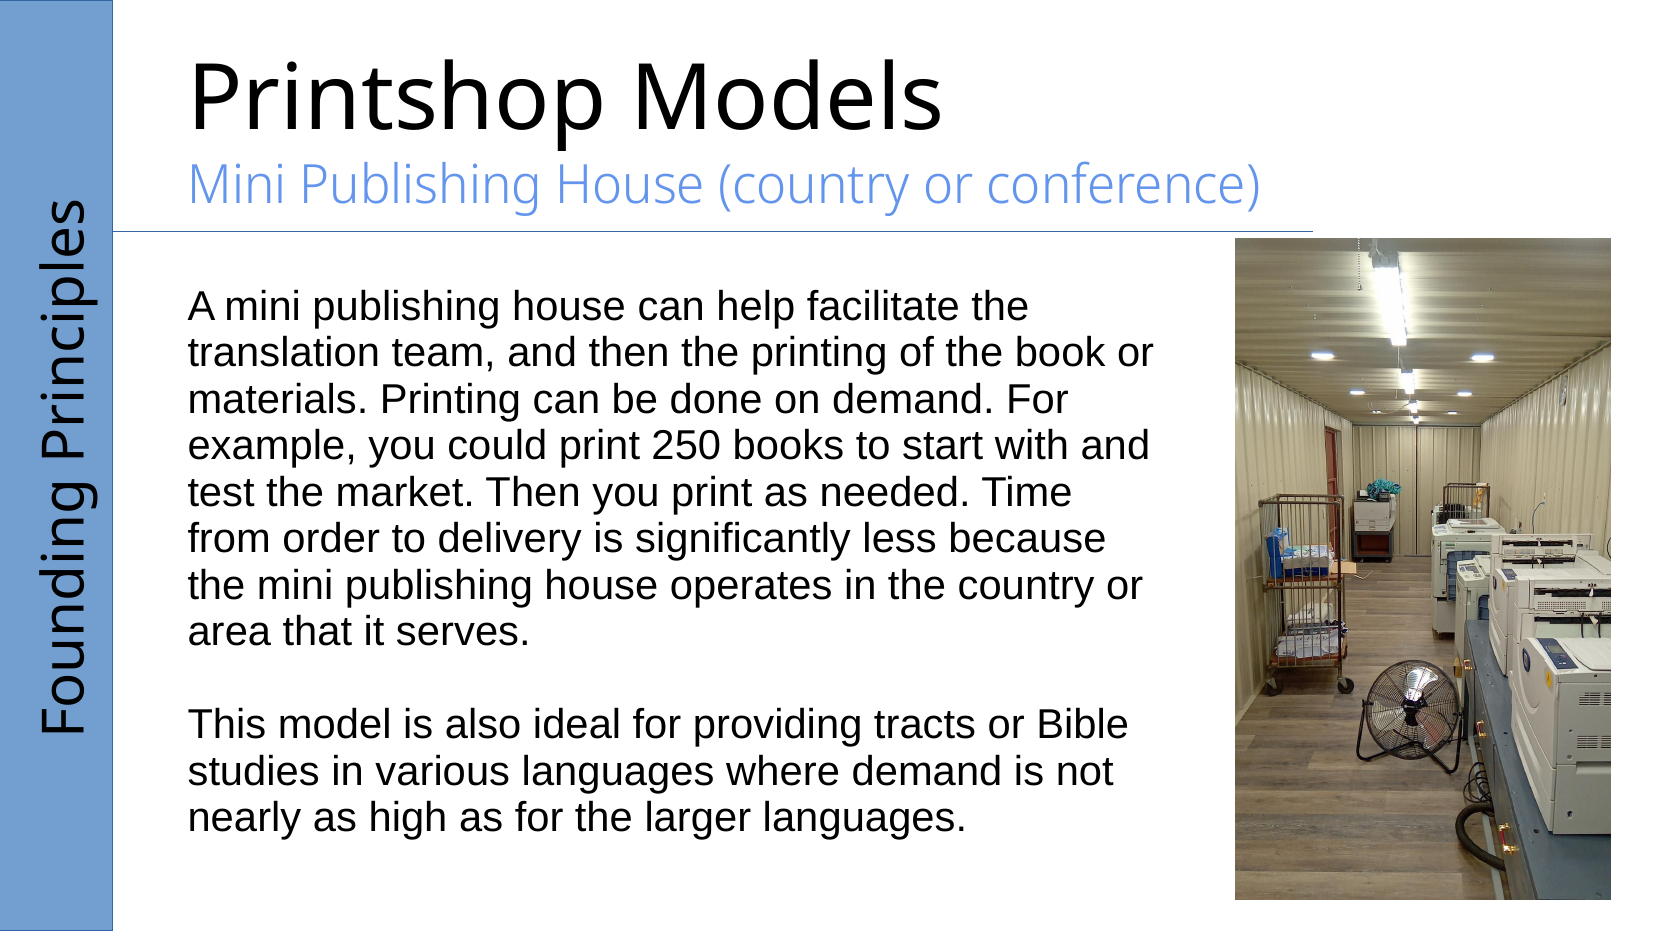

# Printshop Models
Mini Publishing House (country or conference)
A mini publishing house can help facilitate the translation team, and then the printing of the book or materials. Printing can be done on demand. For example, you could print 250 books to start with and test the market. Then you print as needed. Time from order to delivery is significantly less because the mini publishing house operates in the country or area that it serves.
This model is also ideal for providing tracts or Bible studies in various languages where demand is not nearly as high as for the larger languages.
Founding Principles